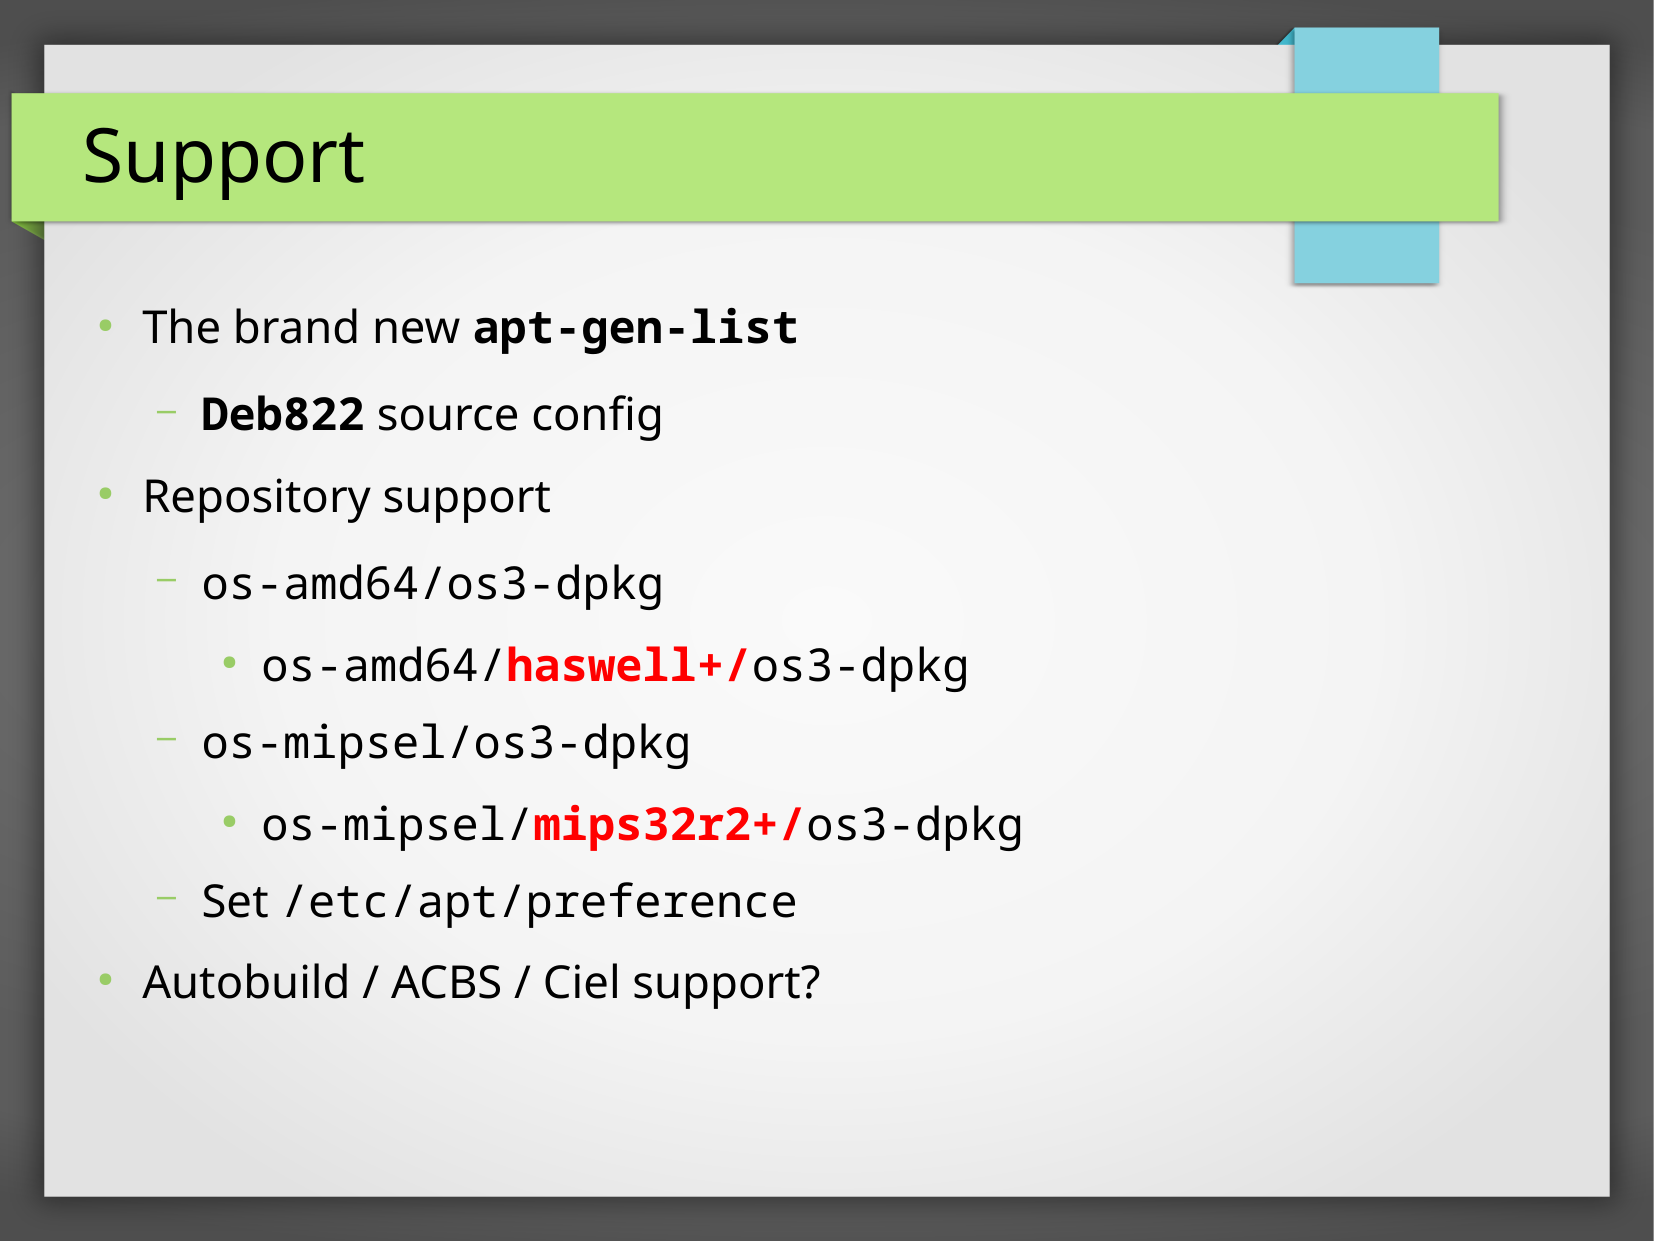

# Support
The brand new apt-gen-list
Deb822 source config
Repository support
os-amd64/os3-dpkg
os-amd64/haswell+/os3-dpkg
os-mipsel/os3-dpkg
os-mipsel/mips32r2+/os3-dpkg
Set /etc/apt/preference
Autobuild / ACBS / Ciel support?